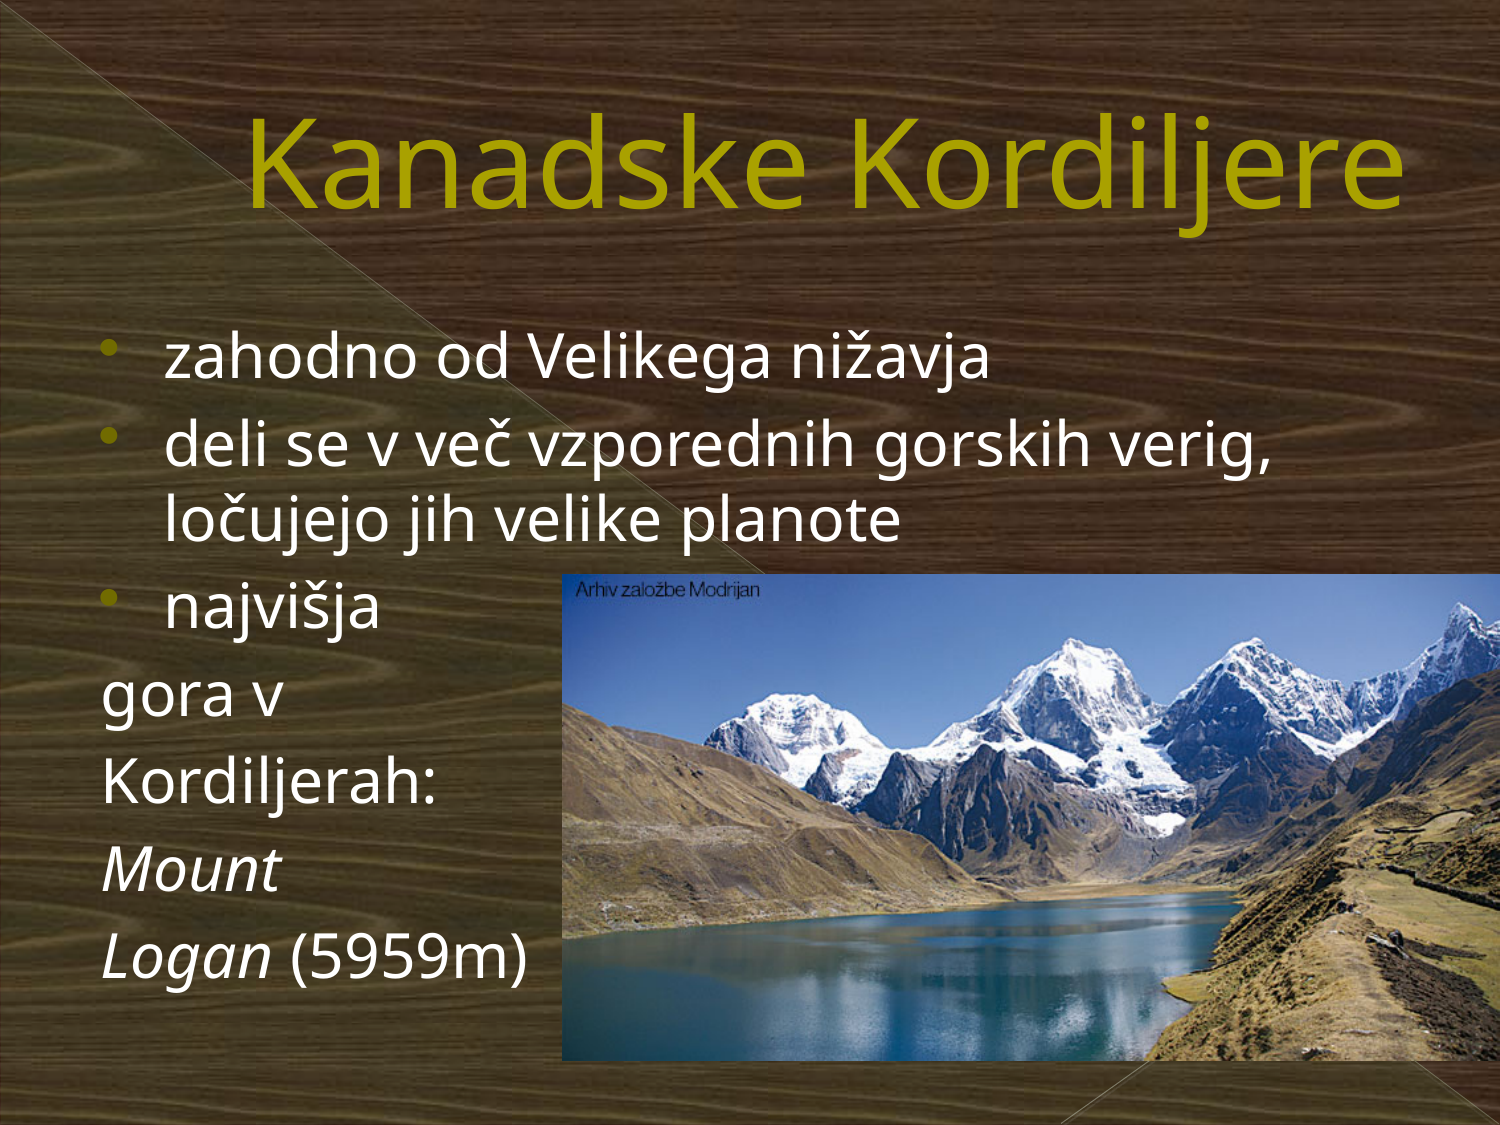

# Kanadske Kordiljere
zahodno od Velikega nižavja
deli se v več vzporednih gorskih verig, ločujejo jih velike planote
najvišja
gora v
Kordiljerah:
Mount
Logan (5959m)